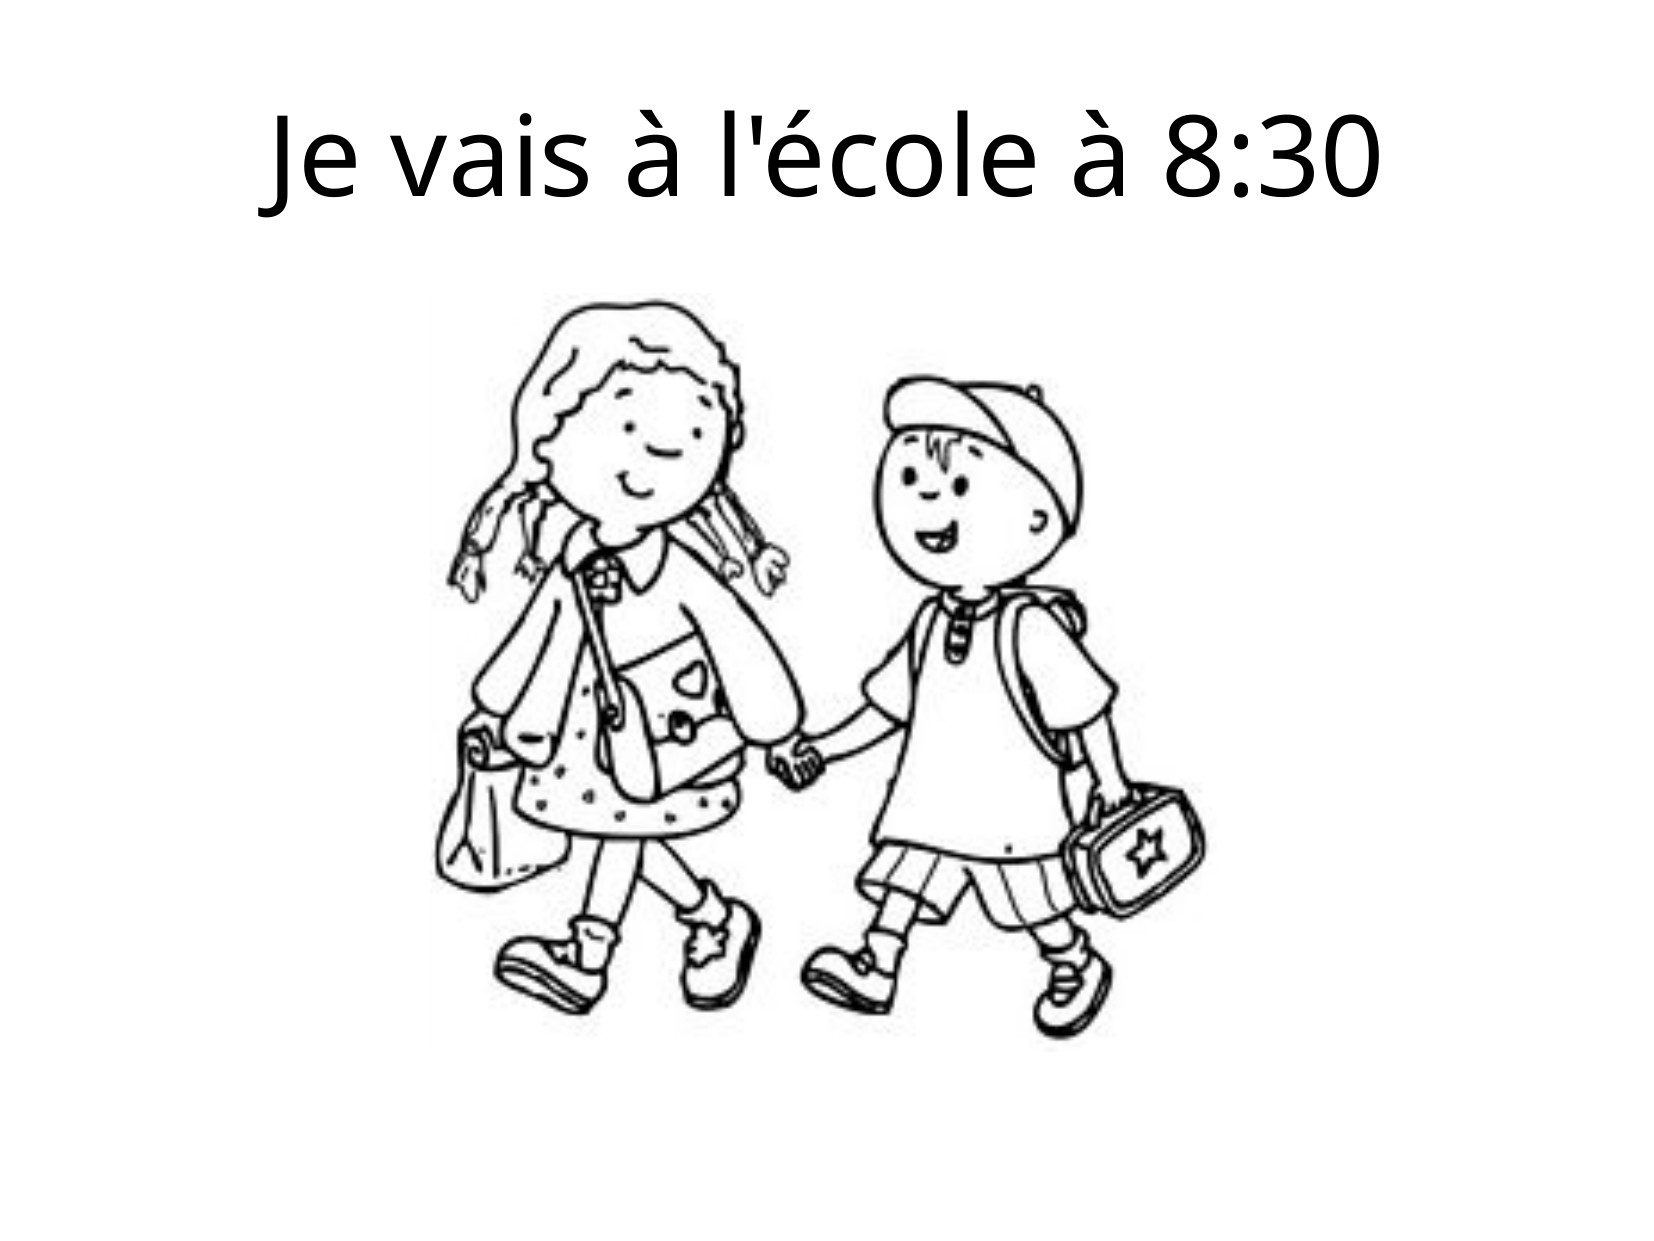

# Je vais à l'école à 8:30